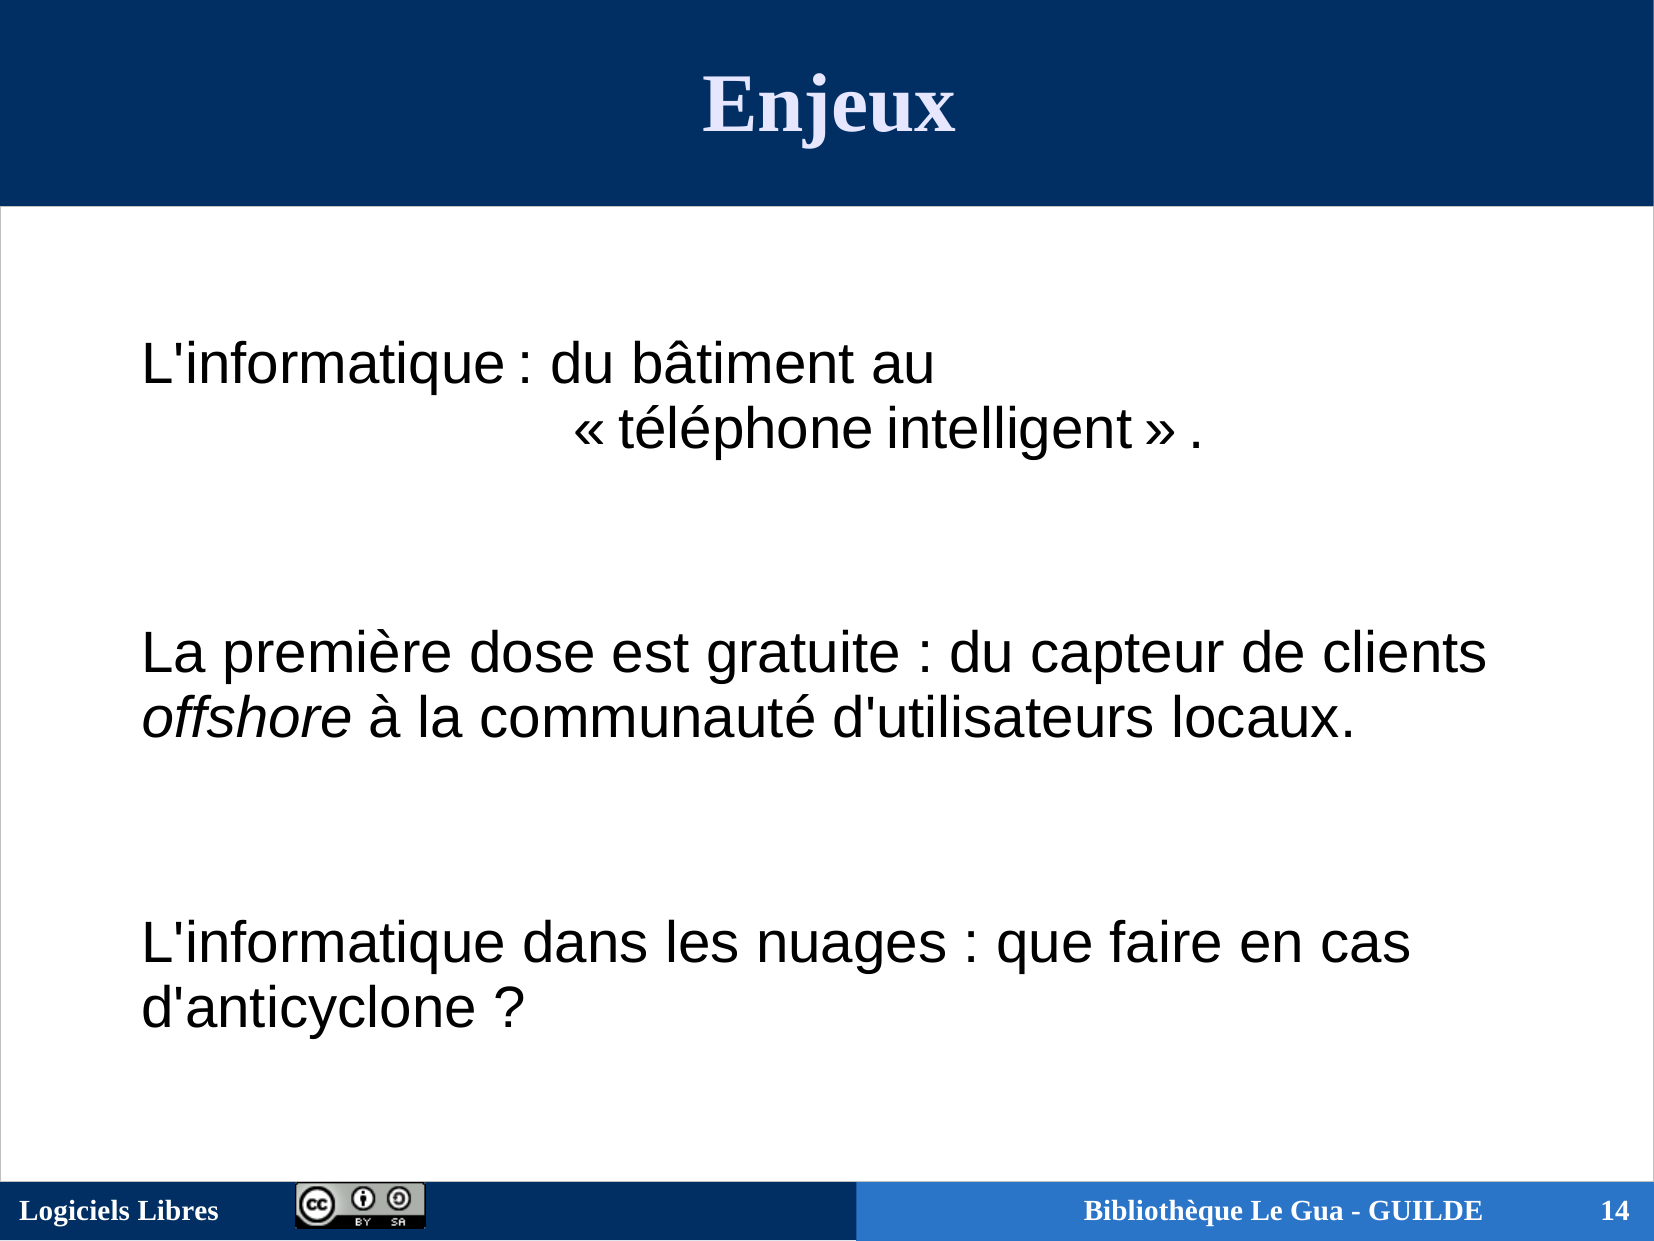

# Enjeux
L'informatique : du bâtiment au	 	 			 « téléphone intelligent » .
La première dose est gratuite : du capteur de clients offshore à la communauté d'utilisateurs locaux.
L'informatique dans les nuages : que faire en cas d'anticyclone ?
14